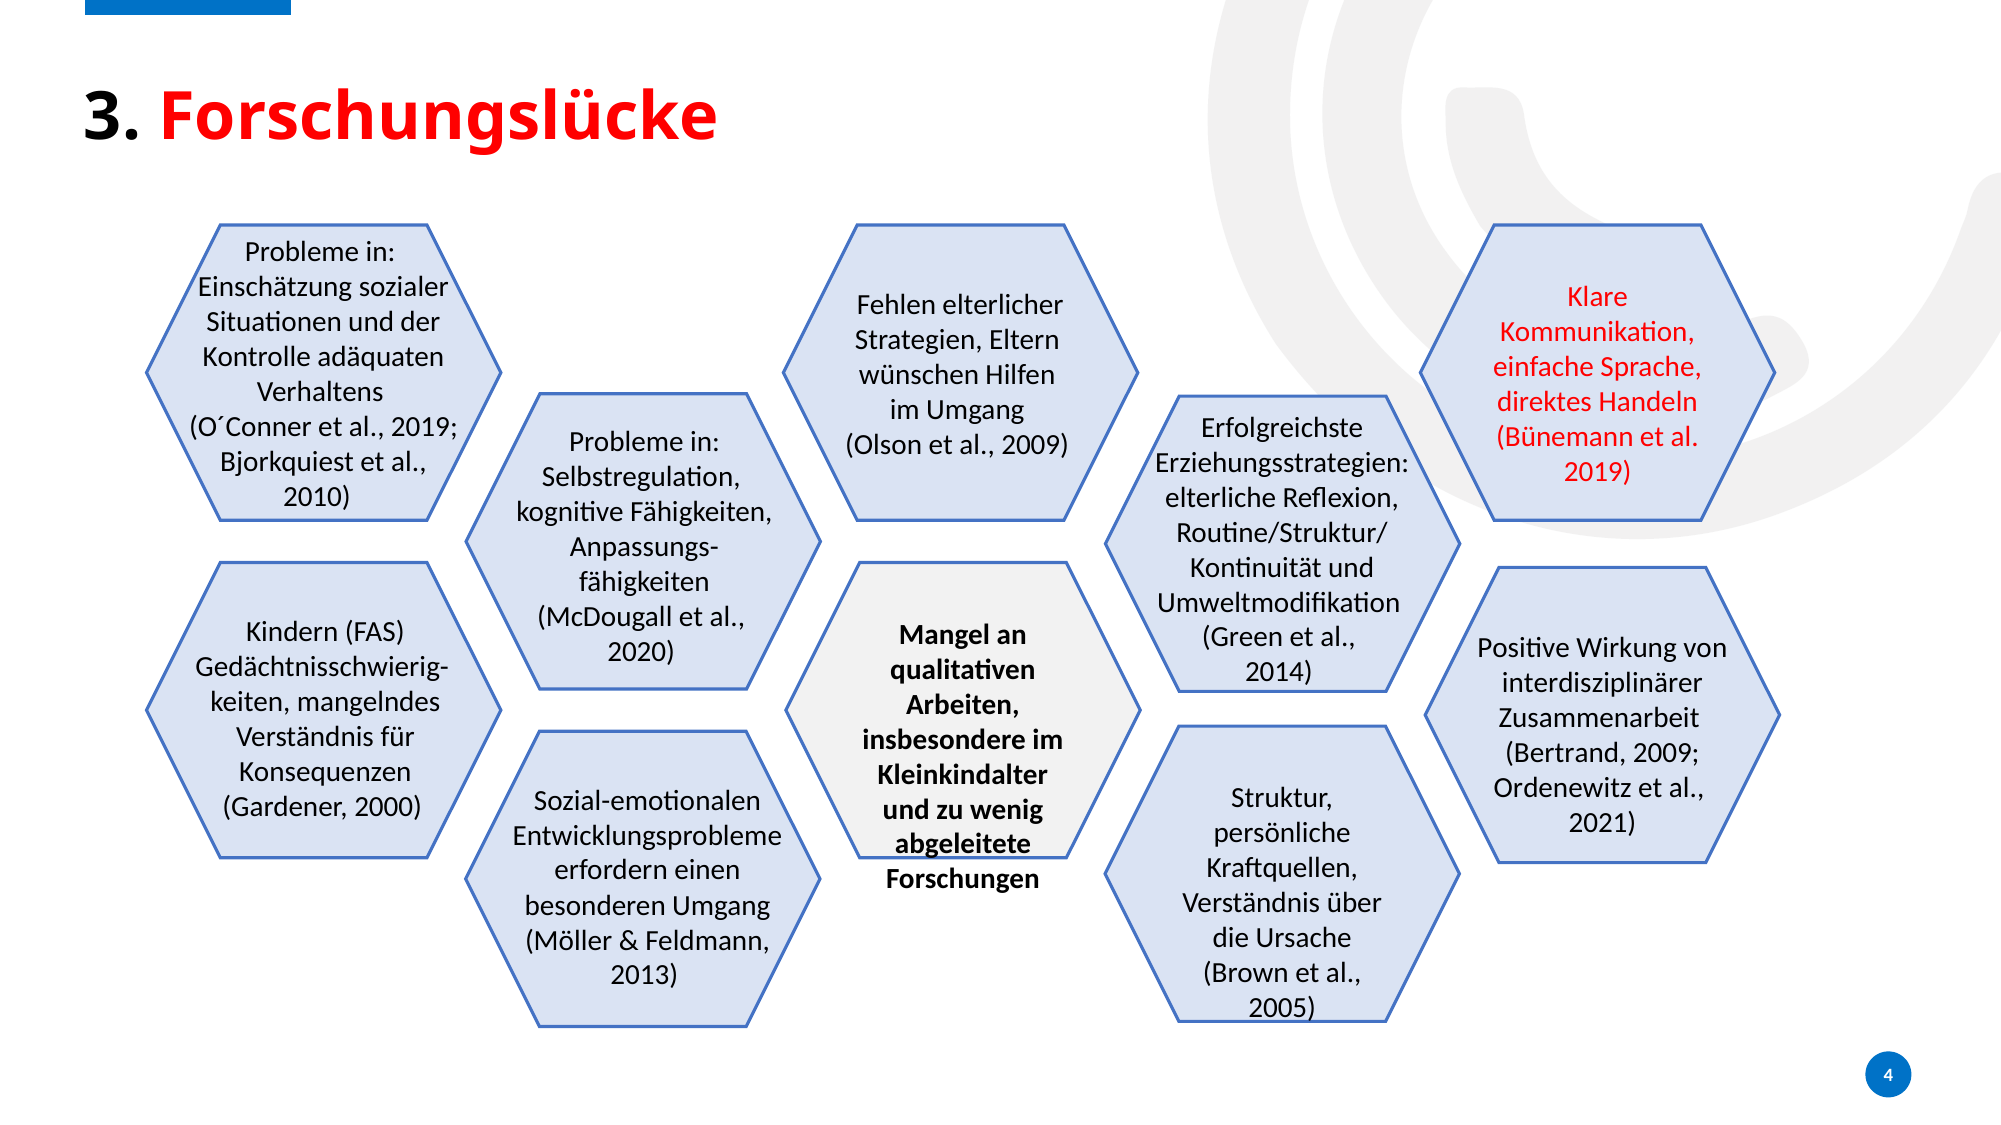

3. Forschungslücke
Probleme in:
Einschätzung sozialer Situationen und der Kontrolle adäquaten Verhaltens
(O´Conner et al., 2019; Bjorkquiest et al.,
2010)
Klare Kommunikation, einfache Sprache, direktes Handeln (Bünemann et al. 2019)
Fehlen elterlicher Strategien, Eltern
wünschen Hilfen
im Umgang
(Olson et al., 2009)
Erfolgreichste Erziehungsstrategien:
elterliche Reflexion, Routine/Struktur/
Kontinuität und Umweltmodifikation
(Green et al.,
2014)
Probleme in: Selbstregulation,
kognitive Fähigkeiten, Anpassungs-
fähigkeiten
(McDougall et al.,
2020)
Mangel an qualitativen Arbeiten, insbesondere im Kleinkindalter und zu wenig abgeleitete Forschungen
Kindern (FAS)
Gedächtnisschwierig-
keiten, mangelndes Verständnis für Konsequenzen
(Gardener, 2000)
Positive Wirkung von interdisziplinärer Zusammenarbeit
(Bertrand, 2009; Ordenewitz et al.,
2021)
Struktur, persönliche Kraftquellen, Verständnis über die Ursache (Brown et al., 2005)
Sozial-emotionalen Entwicklungsprobleme erfordern einen besonderen Umgang (Möller & Feldmann, 2013)
4